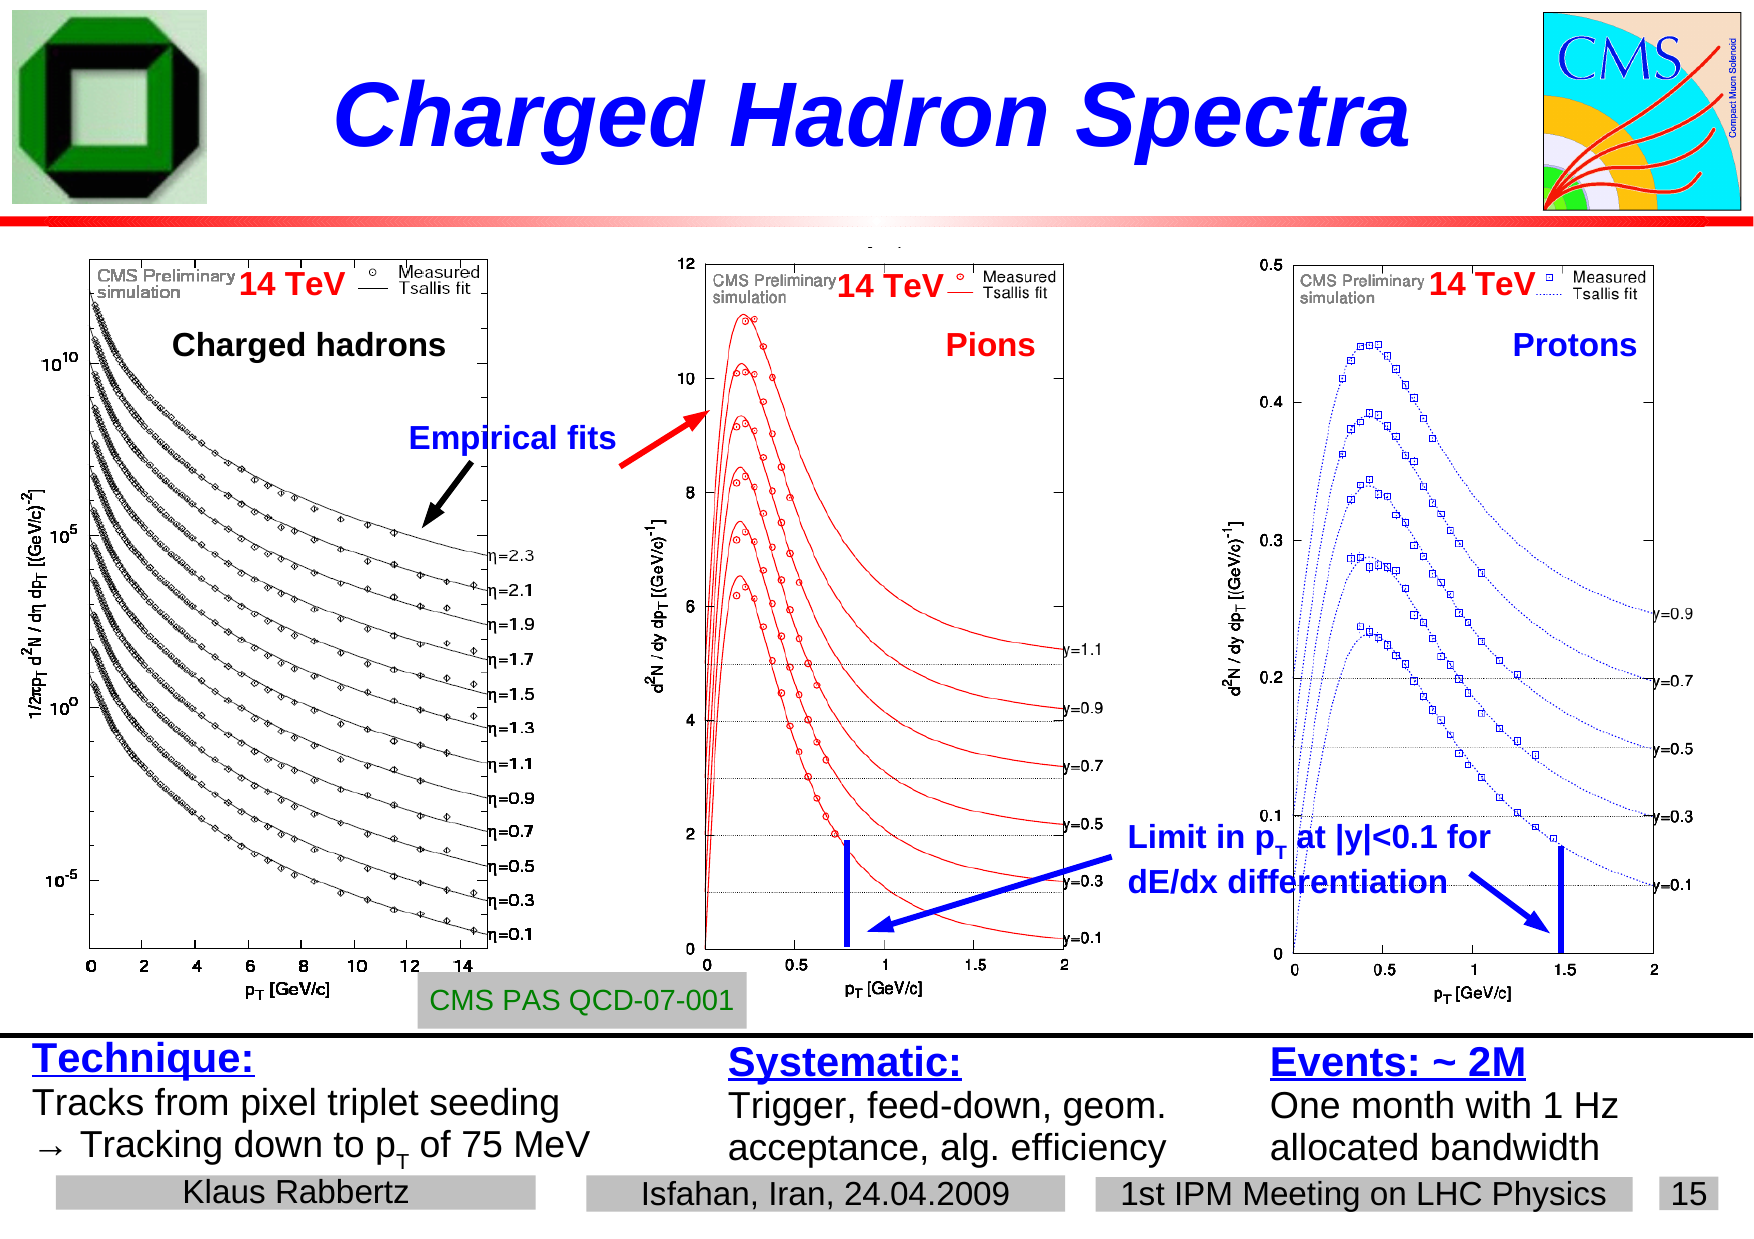

# Charged Hadron Spectra
14 TeV
14 TeV
14 TeV
Charged hadrons
Pions
Protons
Empirical fits
Limit in pT at |y|<0.1 for
dE/dx differentiation
CMS PAS QCD-07-001
Technique:
Tracks from pixel triplet seeding
→ Tracking down to pT of 75 MeV
Systematic:
Trigger, feed-down, geom. acceptance, alg. efficiency
Events: ~ 2M
One month with 1 Hz
allocated bandwidth